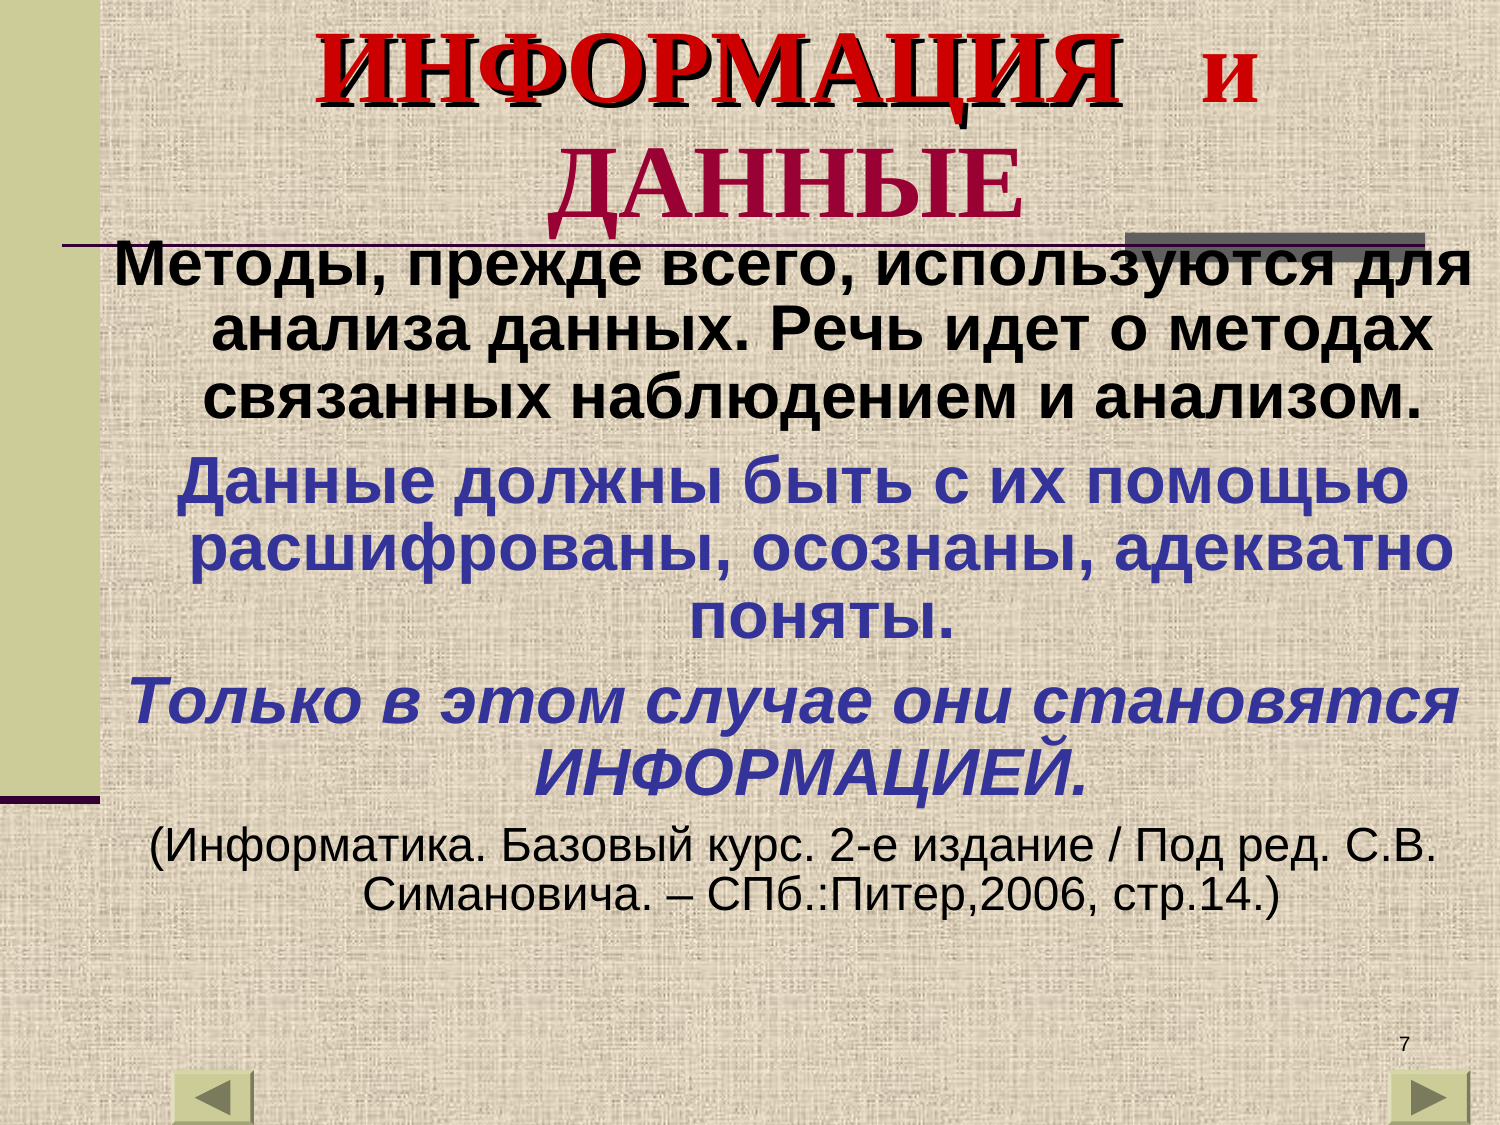

ИНФОРМАЦИЯ и ДАННЫЕ
# Методы, прежде всего, используются для анализа данных. Речь идет о методах связанных наблюдением и анализом.
Данные должны быть с их помощью расшифрованы, осознаны, адекватно поняты.
Только в этом случае они становятся ИНФОРМАЦИЕЙ.
(Информатика. Базовый курс. 2-е издание / Под ред. С.В. Симановича. – СПб.:Питер,2006, стр.14.)
7